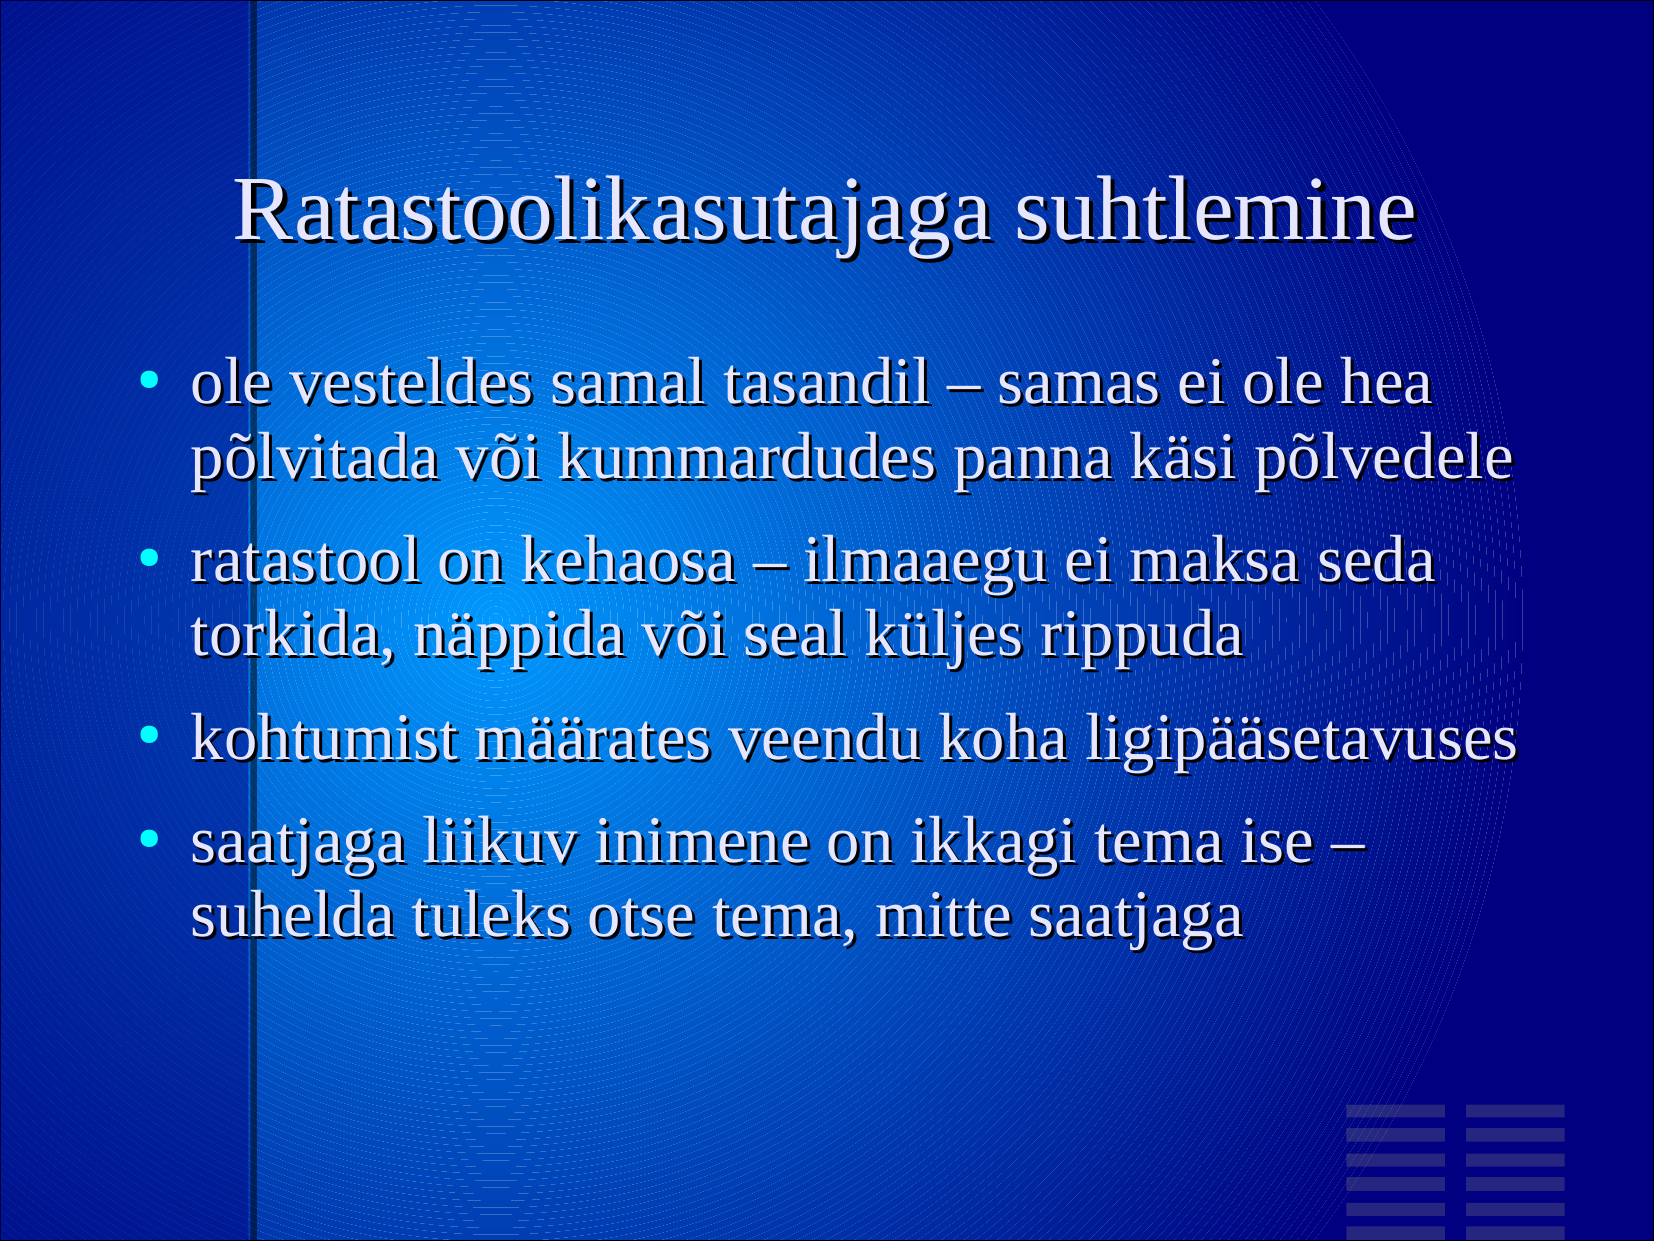

# Ratastoolikasutajaga suhtlemine
ole vesteldes samal tasandil – samas ei ole hea põlvitada või kummardudes panna käsi põlvedele
ratastool on kehaosa – ilmaaegu ei maksa seda torkida, näppida või seal küljes rippuda
kohtumist määrates veendu koha ligipääsetavuses
saatjaga liikuv inimene on ikkagi tema ise – suhelda tuleks otse tema, mitte saatjaga